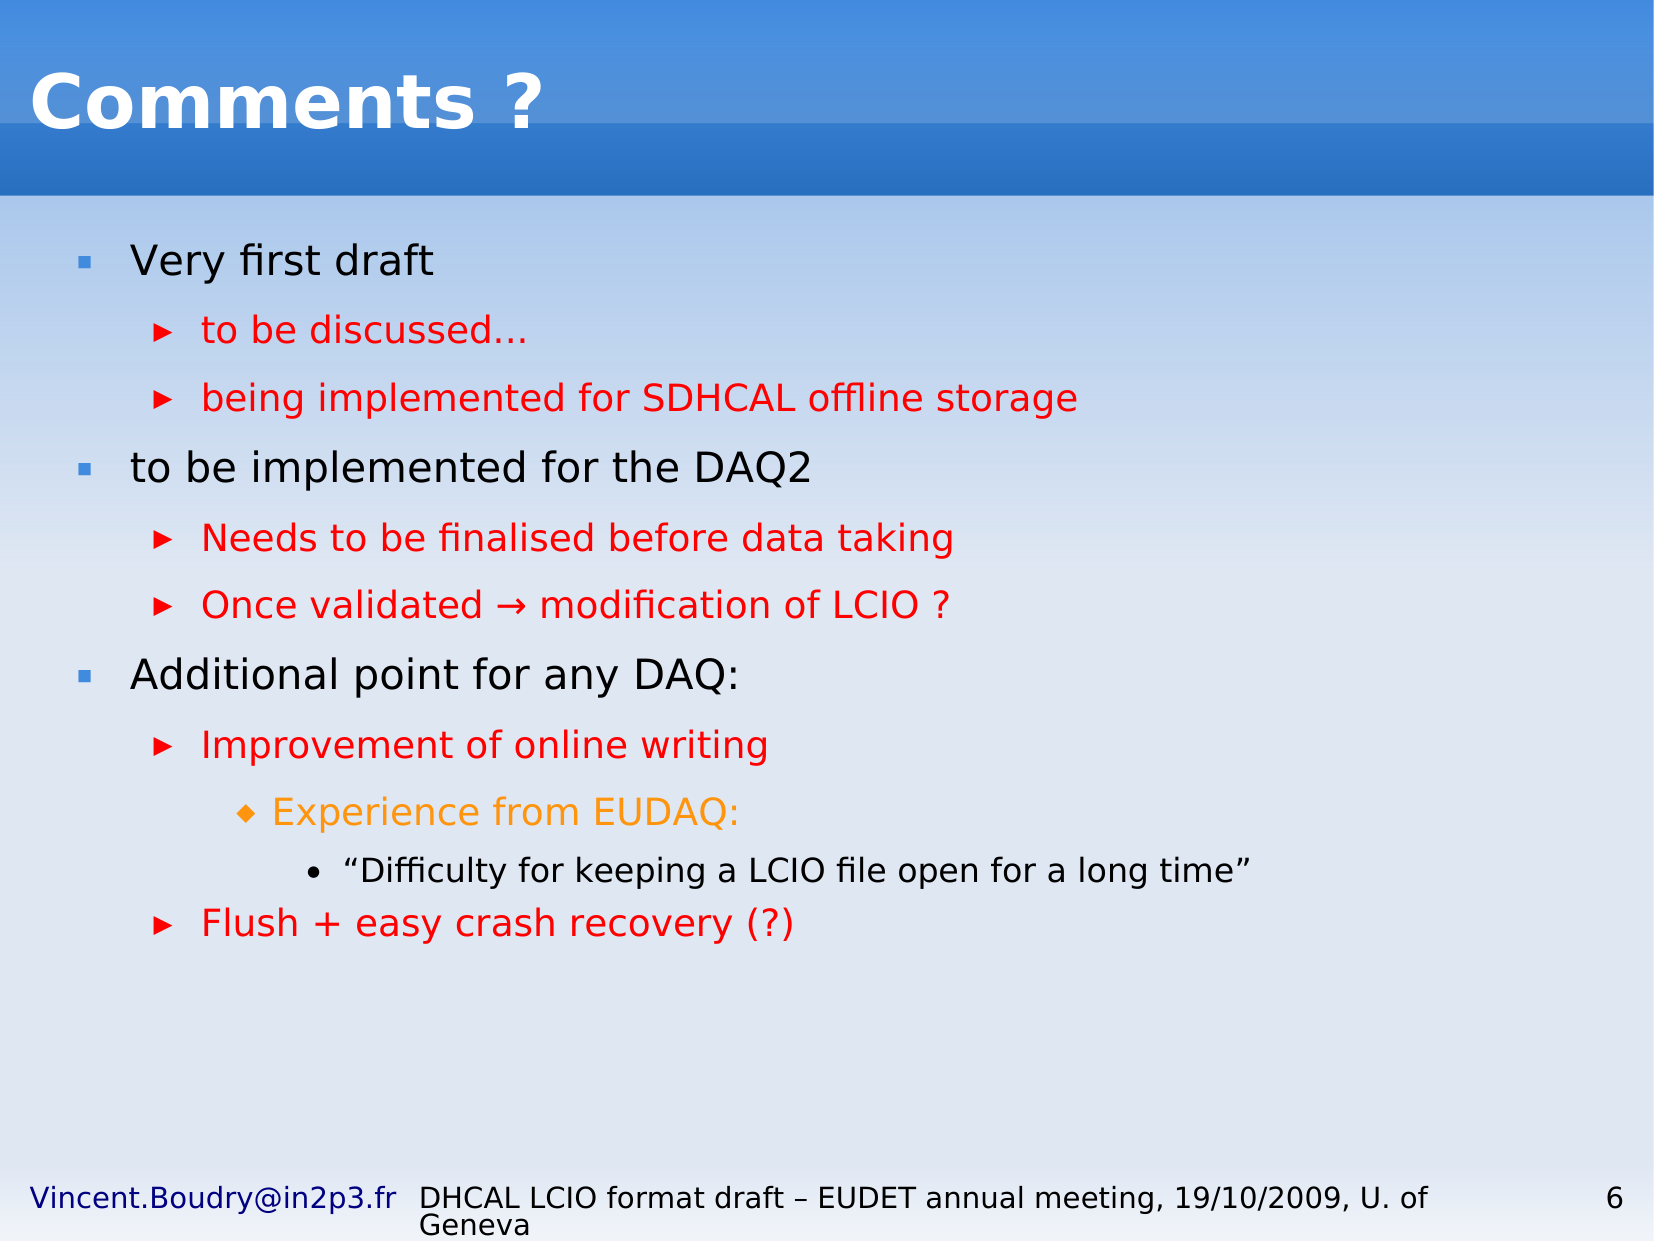

# Comments ?
Very first draft
to be discussed...
being implemented for SDHCAL offline storage
to be implemented for the DAQ2
Needs to be finalised before data taking
Once validated → modification of LCIO ?
Additional point for any DAQ:
Improvement of online writing
Experience from EUDAQ:
“Difficulty for keeping a LCIO file open for a long time”
Flush + easy crash recovery (?)
V. Boudry
DHCAL LCIO format draft – EUDET annual meeting, 19/10/2009, U. of Geneva
6